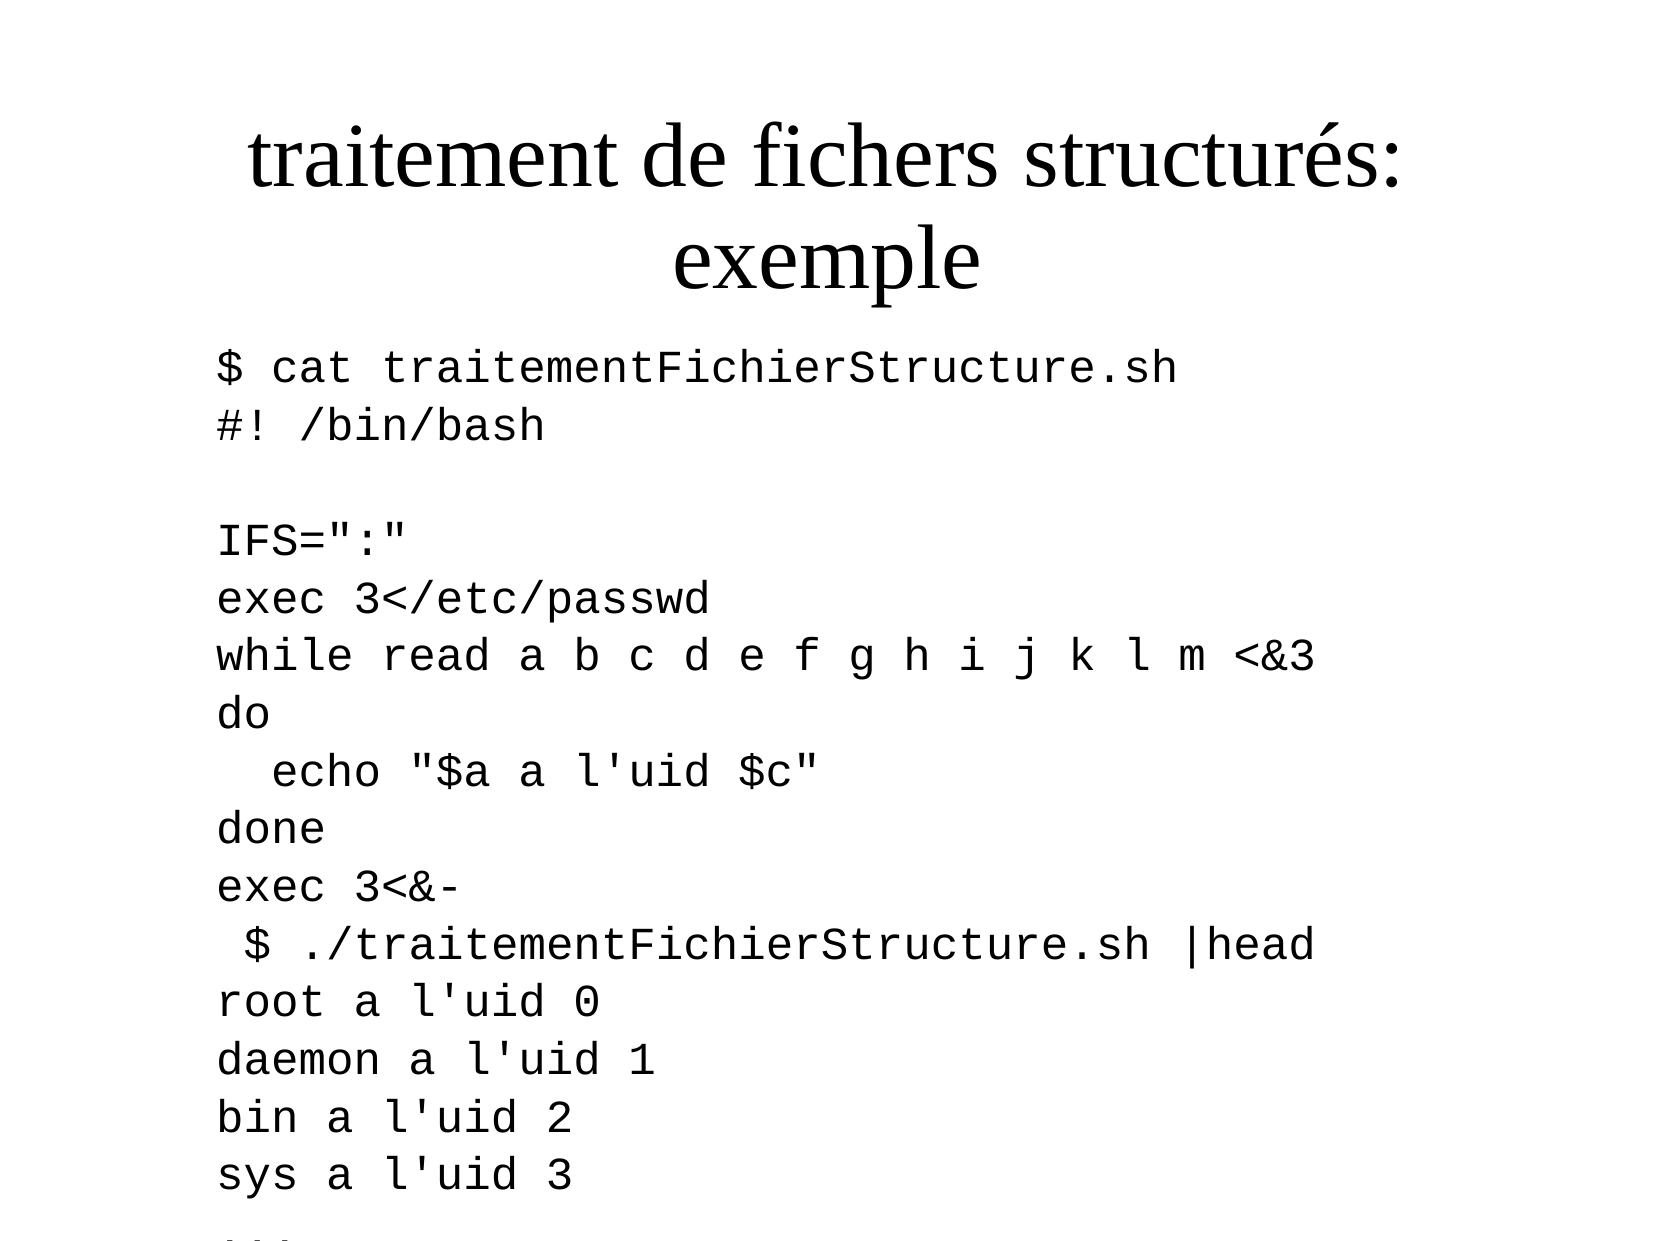

# traitement de fichers structurés: exemple
$ cat traitementFichierStructure.sh
#! /bin/bash
IFS=":"
exec 3</etc/passwd
while read a b c d e f g h i j k l m <&3
do
 echo "$a a l'uid $c"
done
exec 3<&-
 $ ./traitementFichierStructure.sh |head
root a l'uid 0
daemon a l'uid 1
bin a l'uid 2
sys a l'uid 3
...